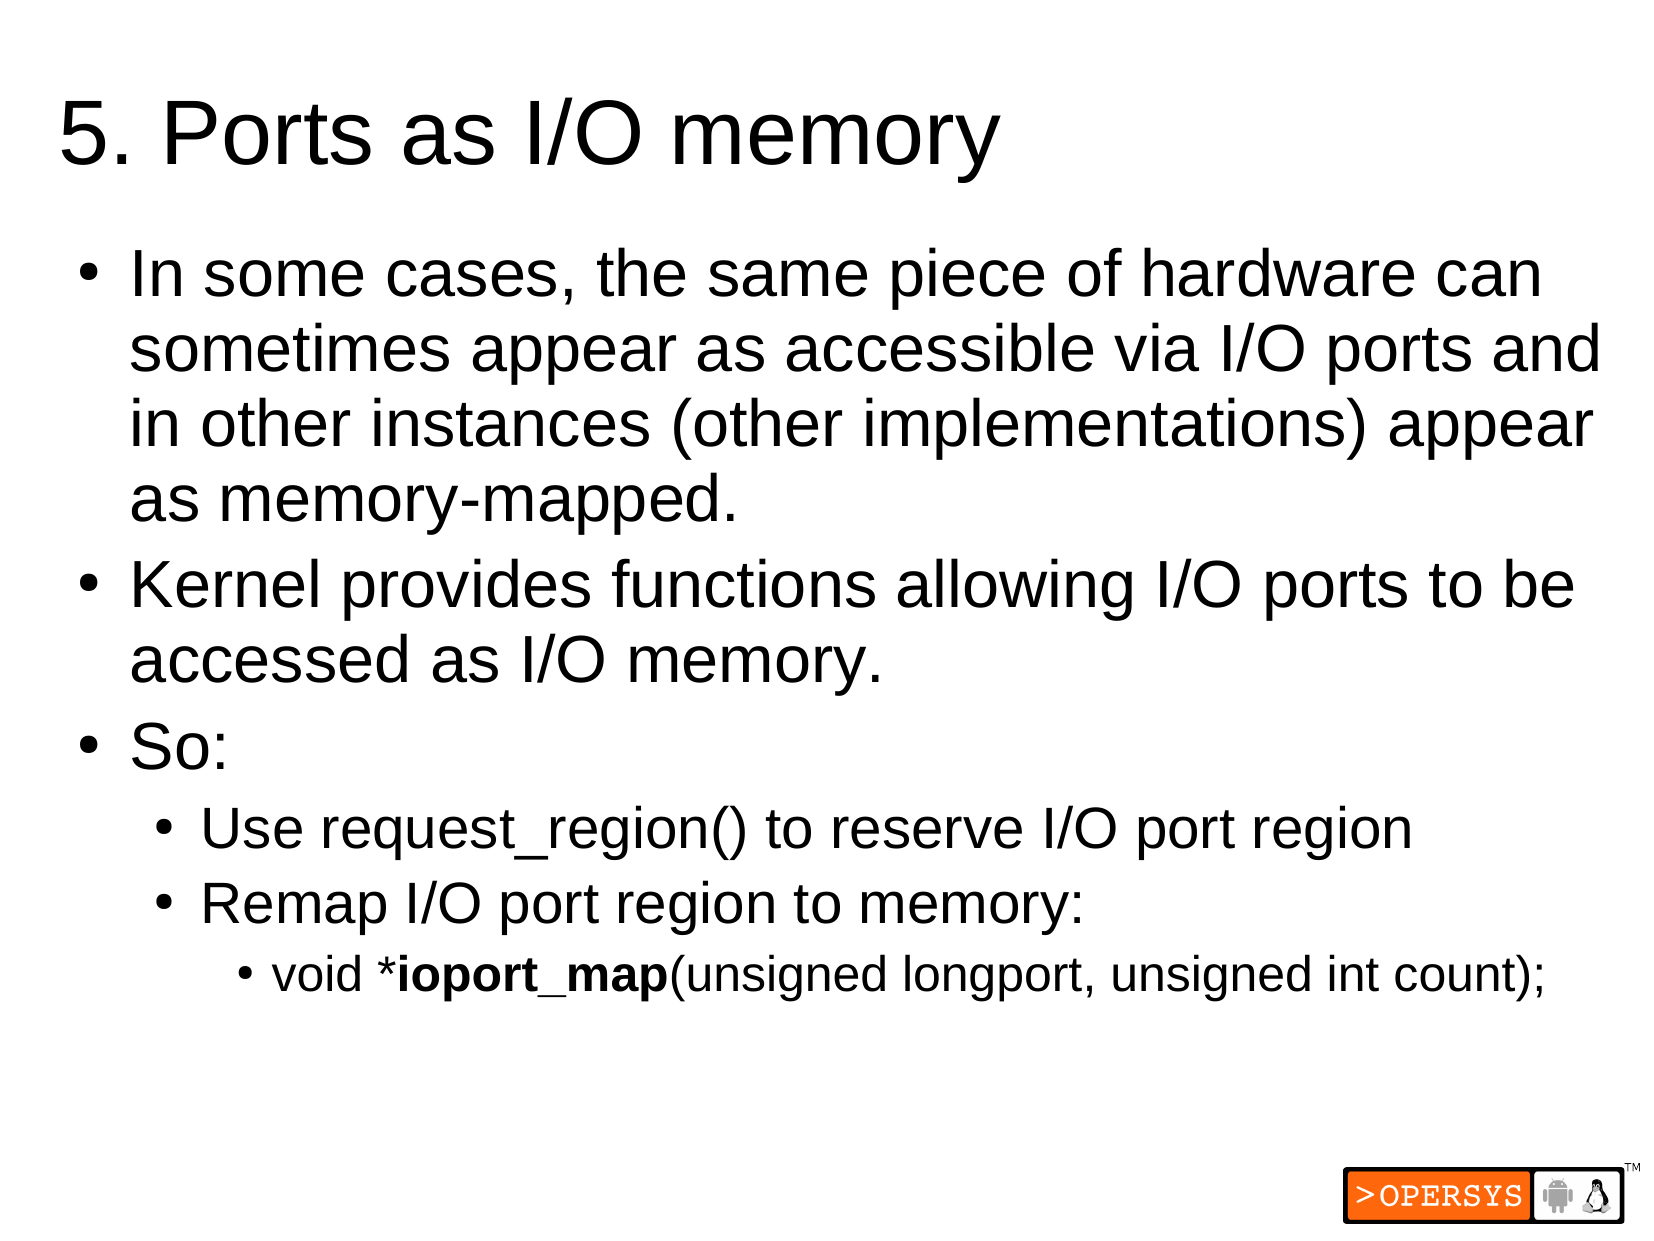

# 5. Ports as I/O memory
In some cases, the same piece of hardware can sometimes appear as accessible via I/O ports and in other instances (other implementations) appear as memory-mapped.
Kernel provides functions allowing I/O ports to be accessed as I/O memory.
So:
Use request_region() to reserve I/O port region
Remap I/O port region to memory:
void *ioport_map(unsigned longport, unsigned int count);